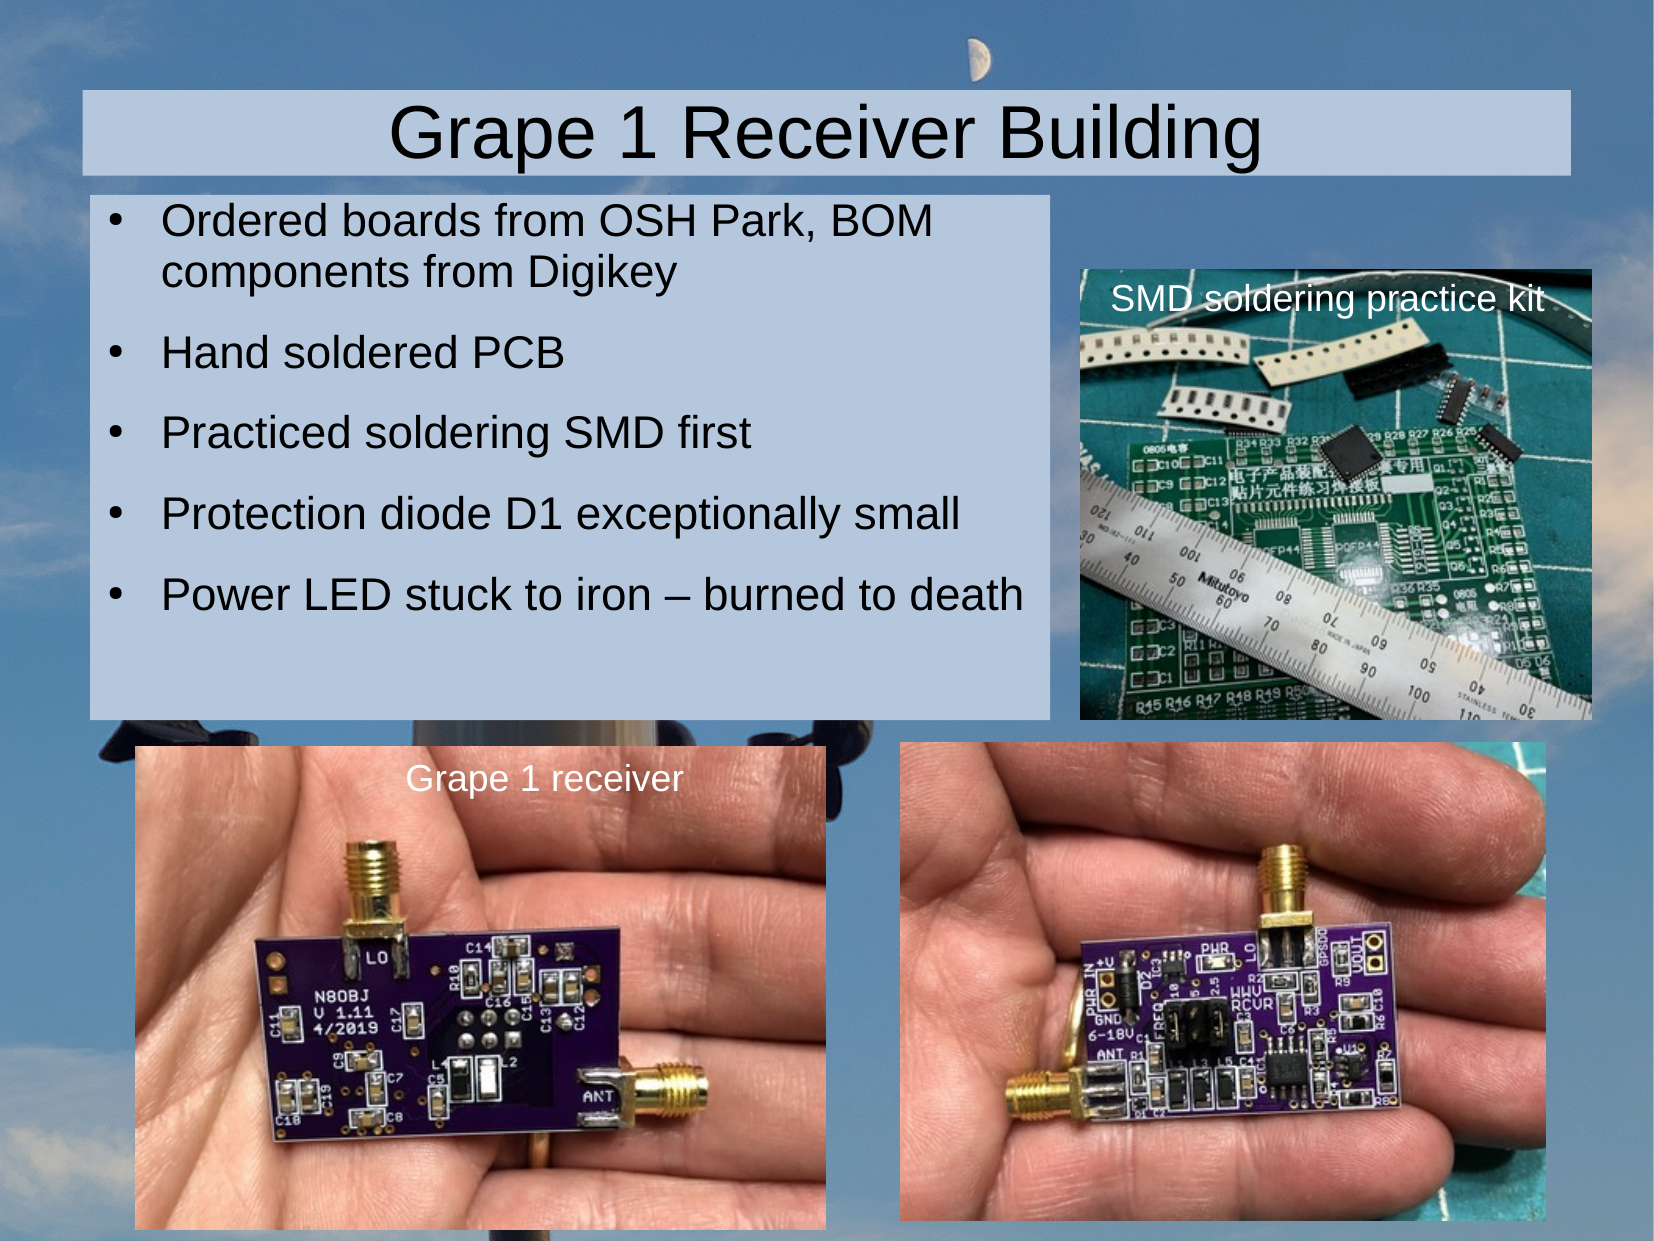

# Grape 1 Receiver Building
Ordered boards from OSH Park, BOM components from Digikey
Hand soldered PCB
Practiced soldering SMD first
Protection diode D1 exceptionally small
Power LED stuck to iron – burned to death
SMD soldering practice kit
Grape 1 receiver